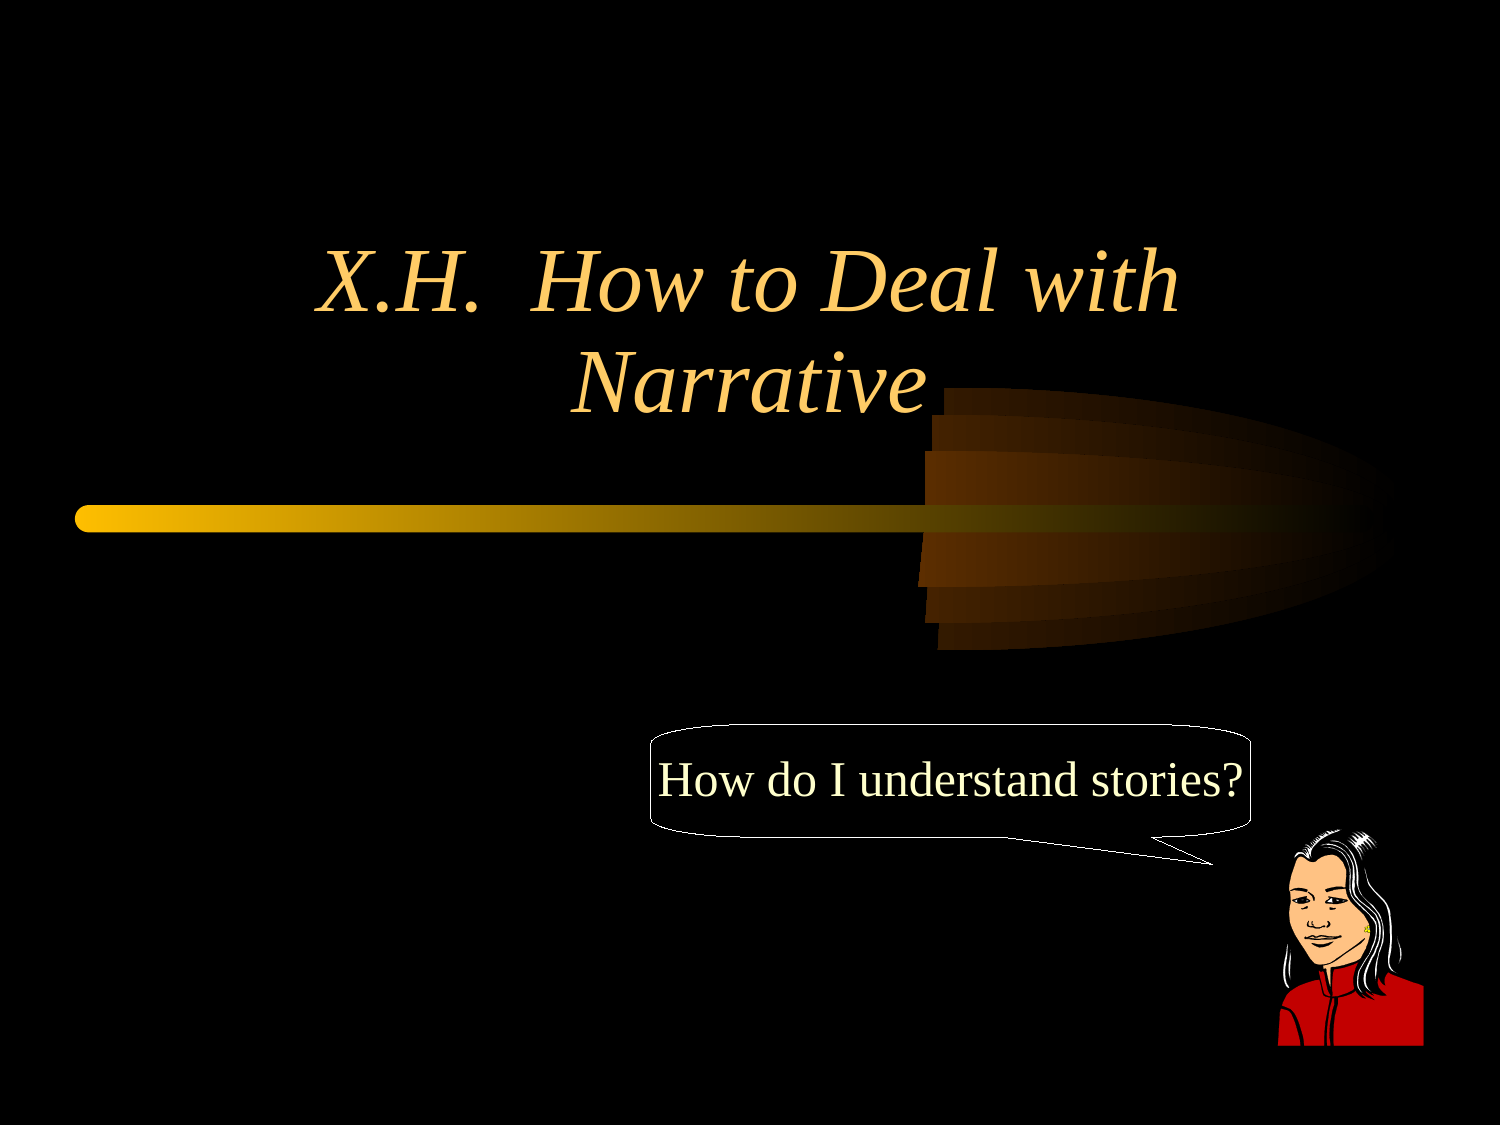

# X.H. How to Deal with Narrative
How do I understand stories?